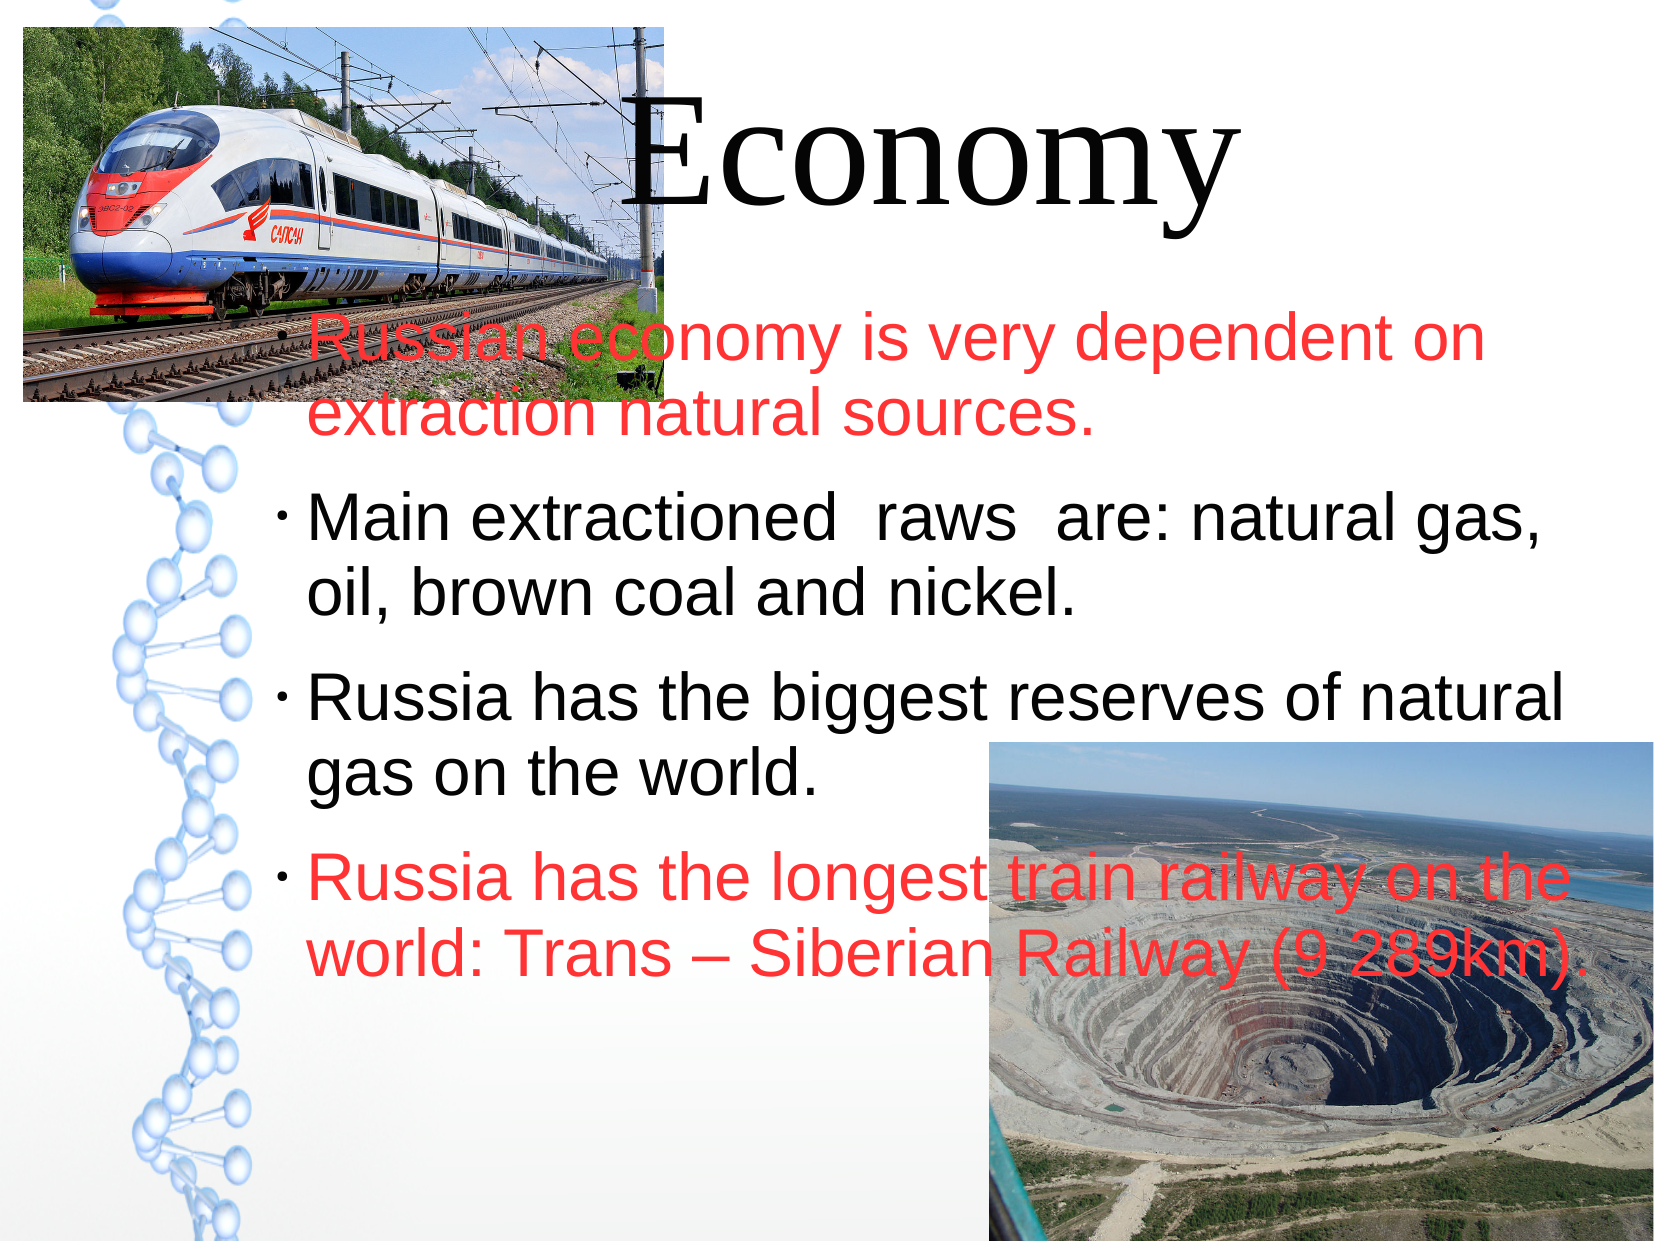

# Economy
Russian economy is very dependent on extraction natural sources.
Main extractioned raws are: natural gas, oil, brown coal and nickel.
Russia has the biggest reserves of natural gas on the world.
Russia has the longest train railway on the world: Trans – Siberian Railway (9 289km).